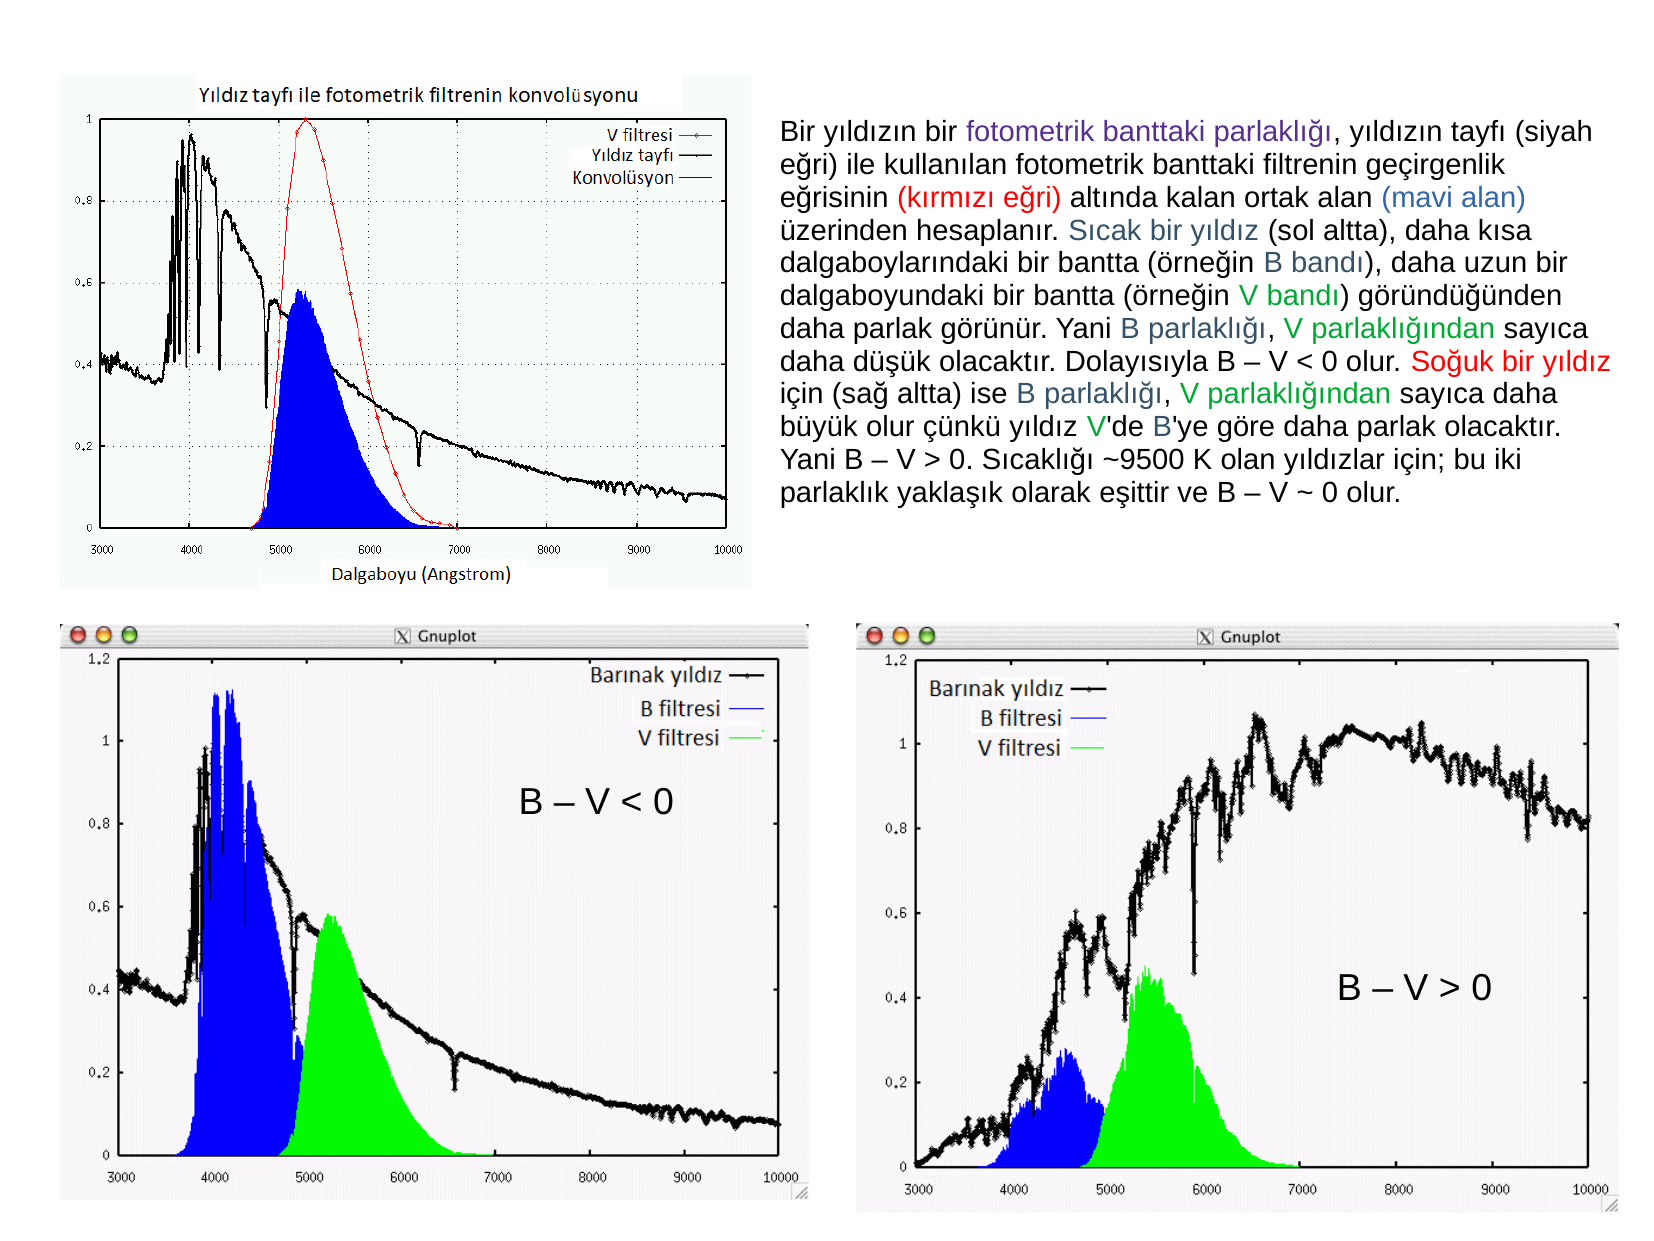

Bir yıldızın bir fotometrik banttaki parlaklığı, yıldızın tayfı (siyah eğri) ile kullanılan fotometrik banttaki filtrenin geçirgenlik eğrisinin (kırmızı eğri) altında kalan ortak alan (mavi alan) üzerinden hesaplanır. Sıcak bir yıldız (sol altta), daha kısa dalgaboylarındaki bir bantta (örneğin B bandı), daha uzun bir dalgaboyundaki bir bantta (örneğin V bandı) göründüğünden daha parlak görünür. Yani B parlaklığı, V parlaklığından sayıca daha düşük olacaktır. Dolayısıyla B – V < 0 olur. Soğuk bir yıldız için (sağ altta) ise B parlaklığı, V parlaklığından sayıca daha büyük olur çünkü yıldız V'de B'ye göre daha parlak olacaktır. Yani B – V > 0. Sıcaklığı ~9500 K olan yıldızlar için; bu iki parlaklık yaklaşık olarak eşittir ve B – V ~ 0 olur.
B – V < 0
B – V > 0